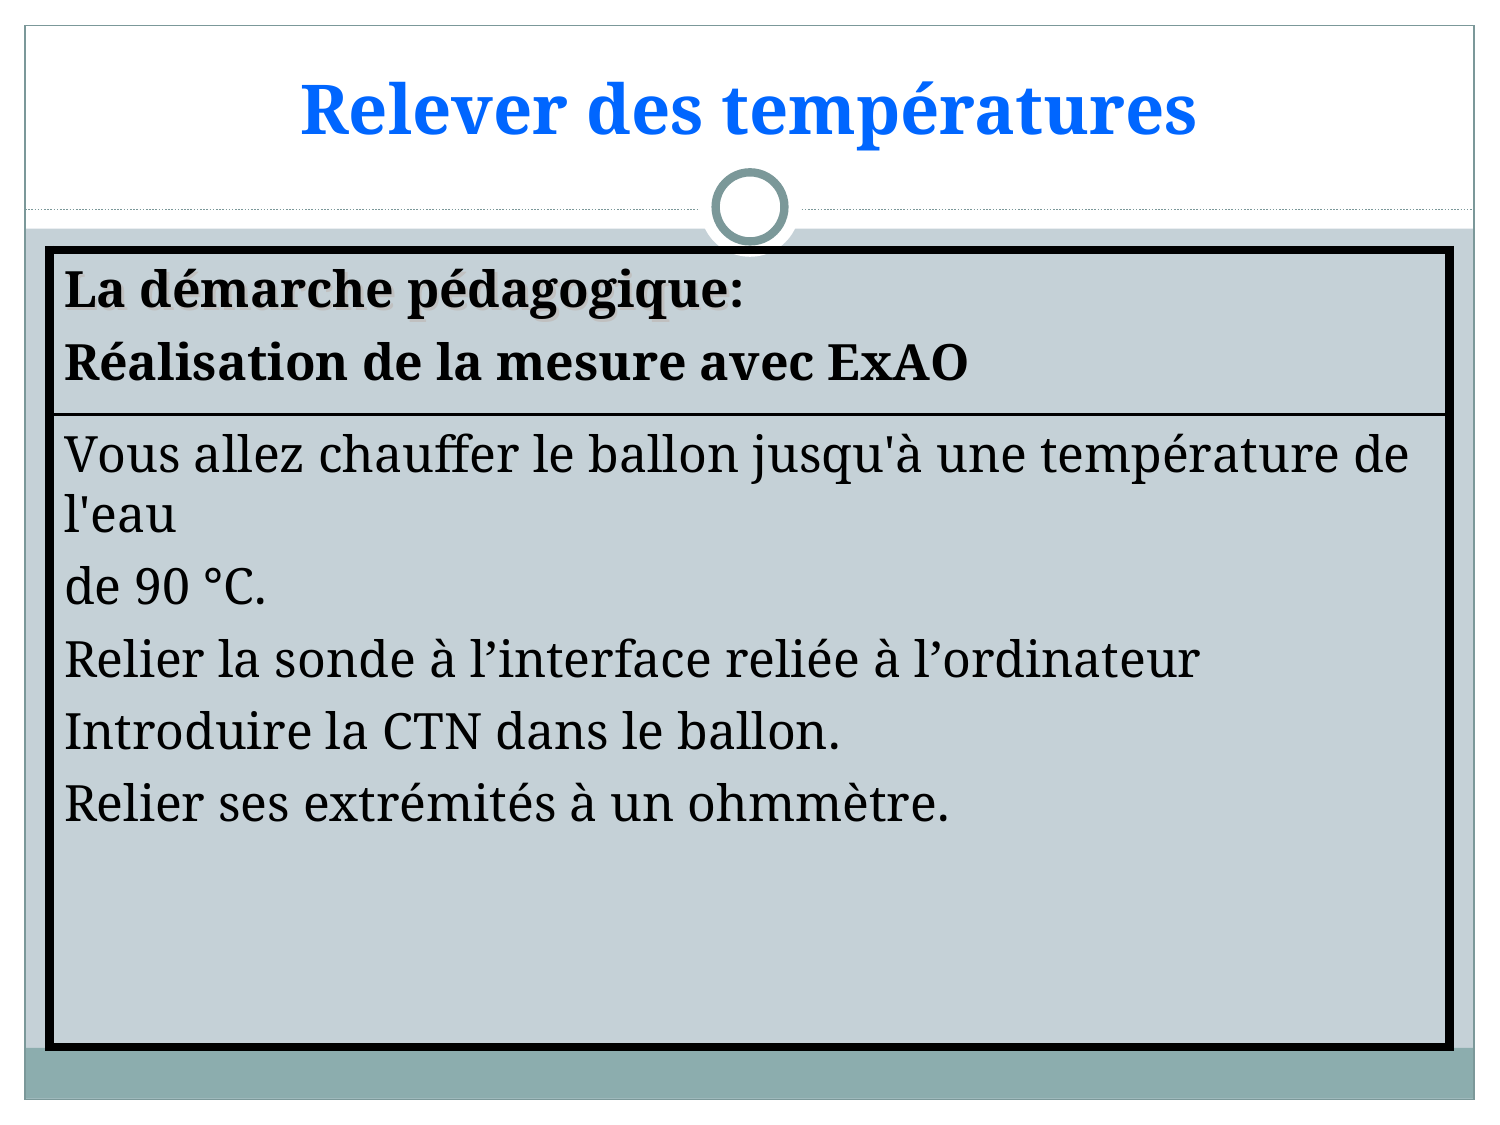

# Relever des températures
| La démarche pédagogique: Réalisation de la mesure avec ExAO |
| --- |
| Vous allez chauffer le ballon jusqu'à une température de l'eau de 90 °C. Relier la sonde à l’interface reliée à l’ordinateur Introduire la CTN dans le ballon. Relier ses extrémités à un ohmmètre. |